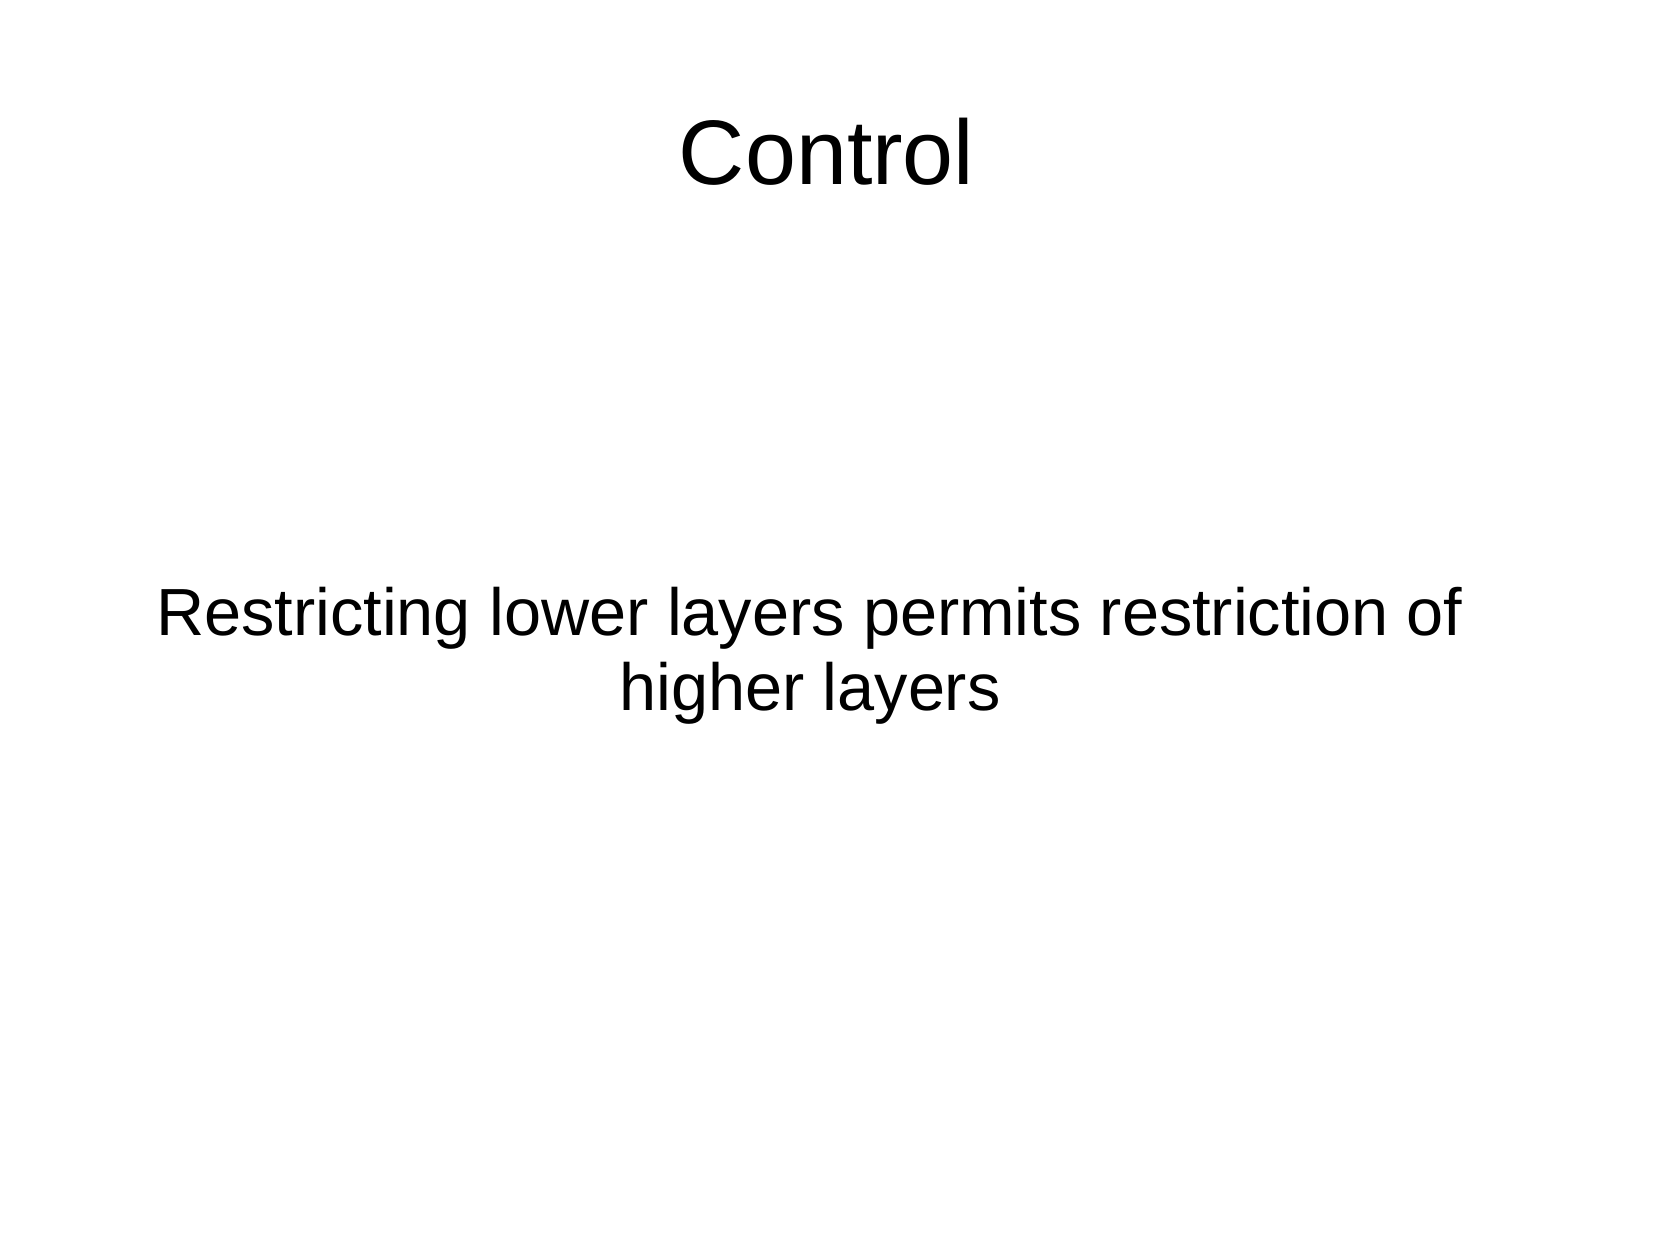

# Control
Restricting lower layers permits restriction of higher layers